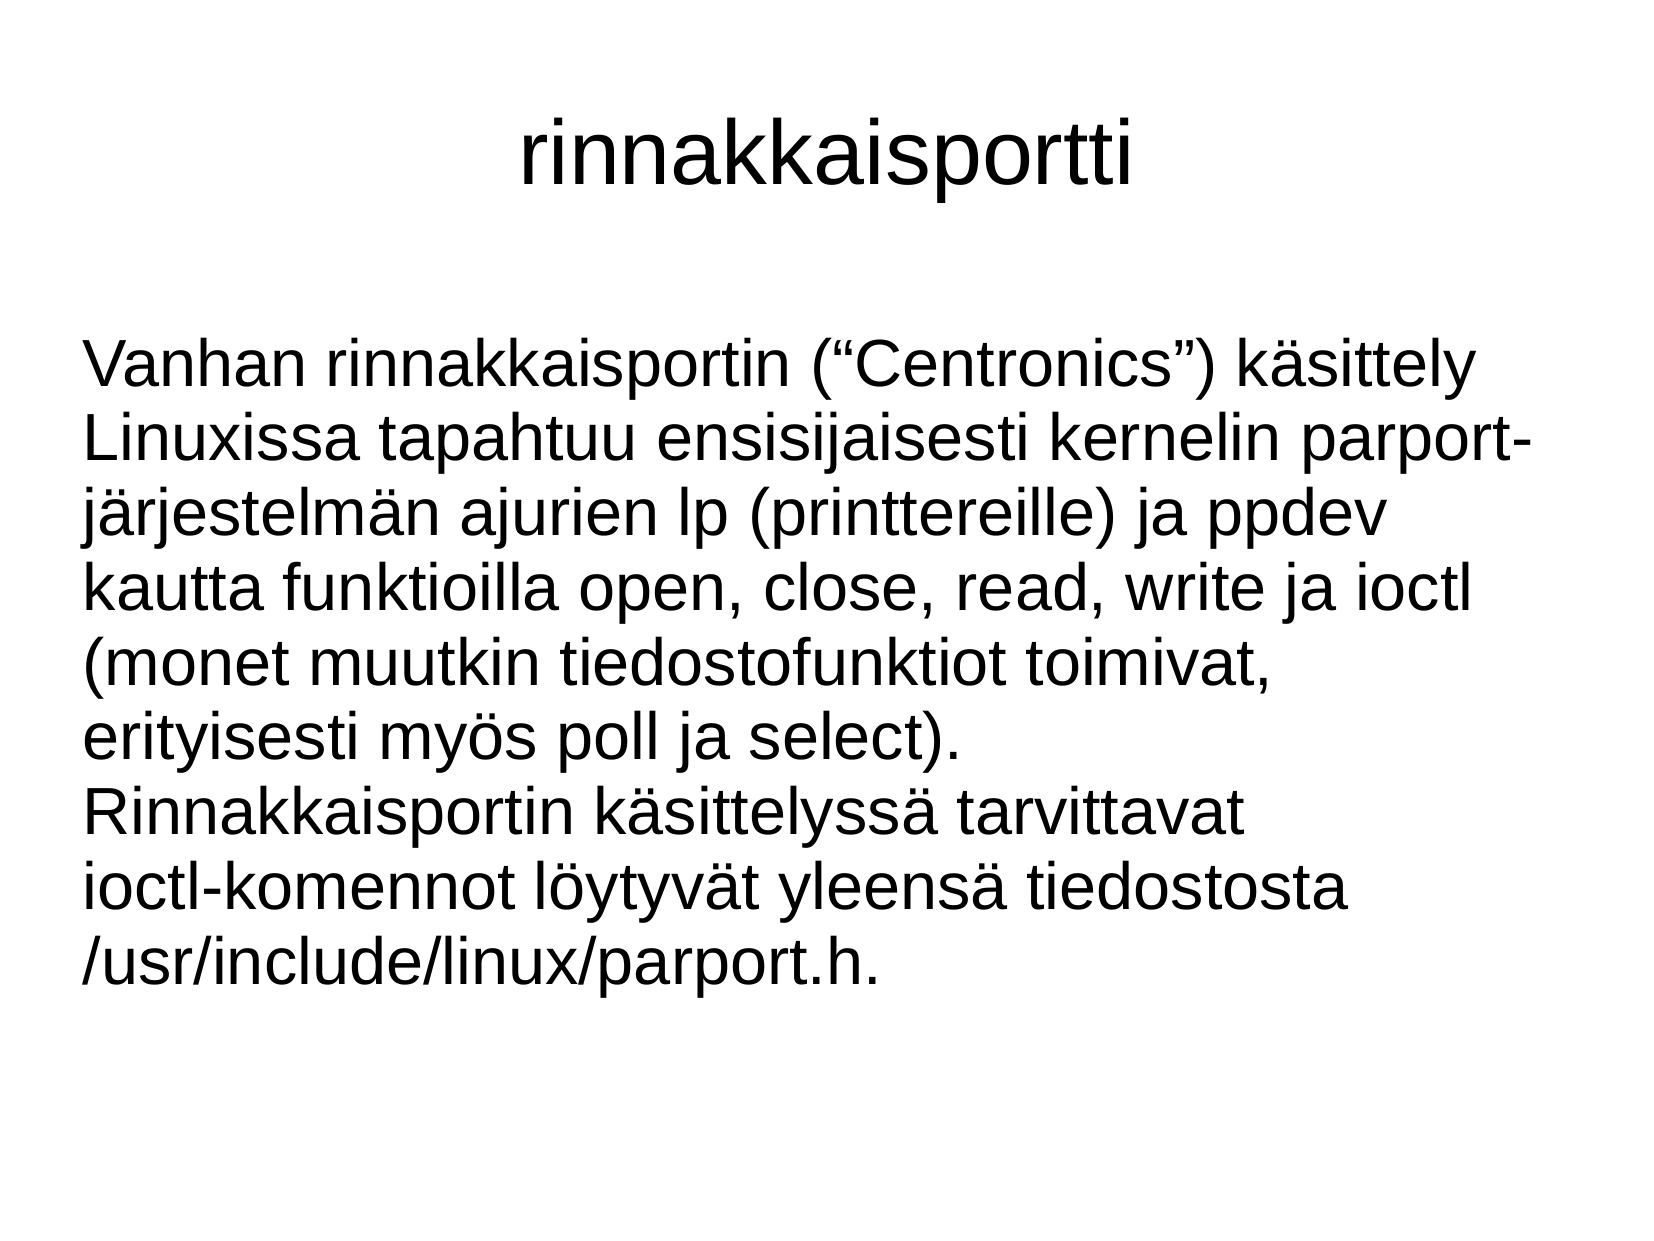

# rinnakkaisportti
Vanhan rinnakkaisportin (“Centronics”) käsittely Linuxissa tapahtuu ensisijaisesti kernelin parport-järjestelmän ajurien lp (printtereille) ja ppdev kautta funktioilla open, close, read, write ja ioctl (monet muutkin tiedostofunktiot toimivat, erityisesti myös poll ja select).
Rinnakkaisportin käsittelyssä tarvittavat
ioctl-komennot löytyvät yleensä tiedostosta
/usr/include/linux/parport.h.